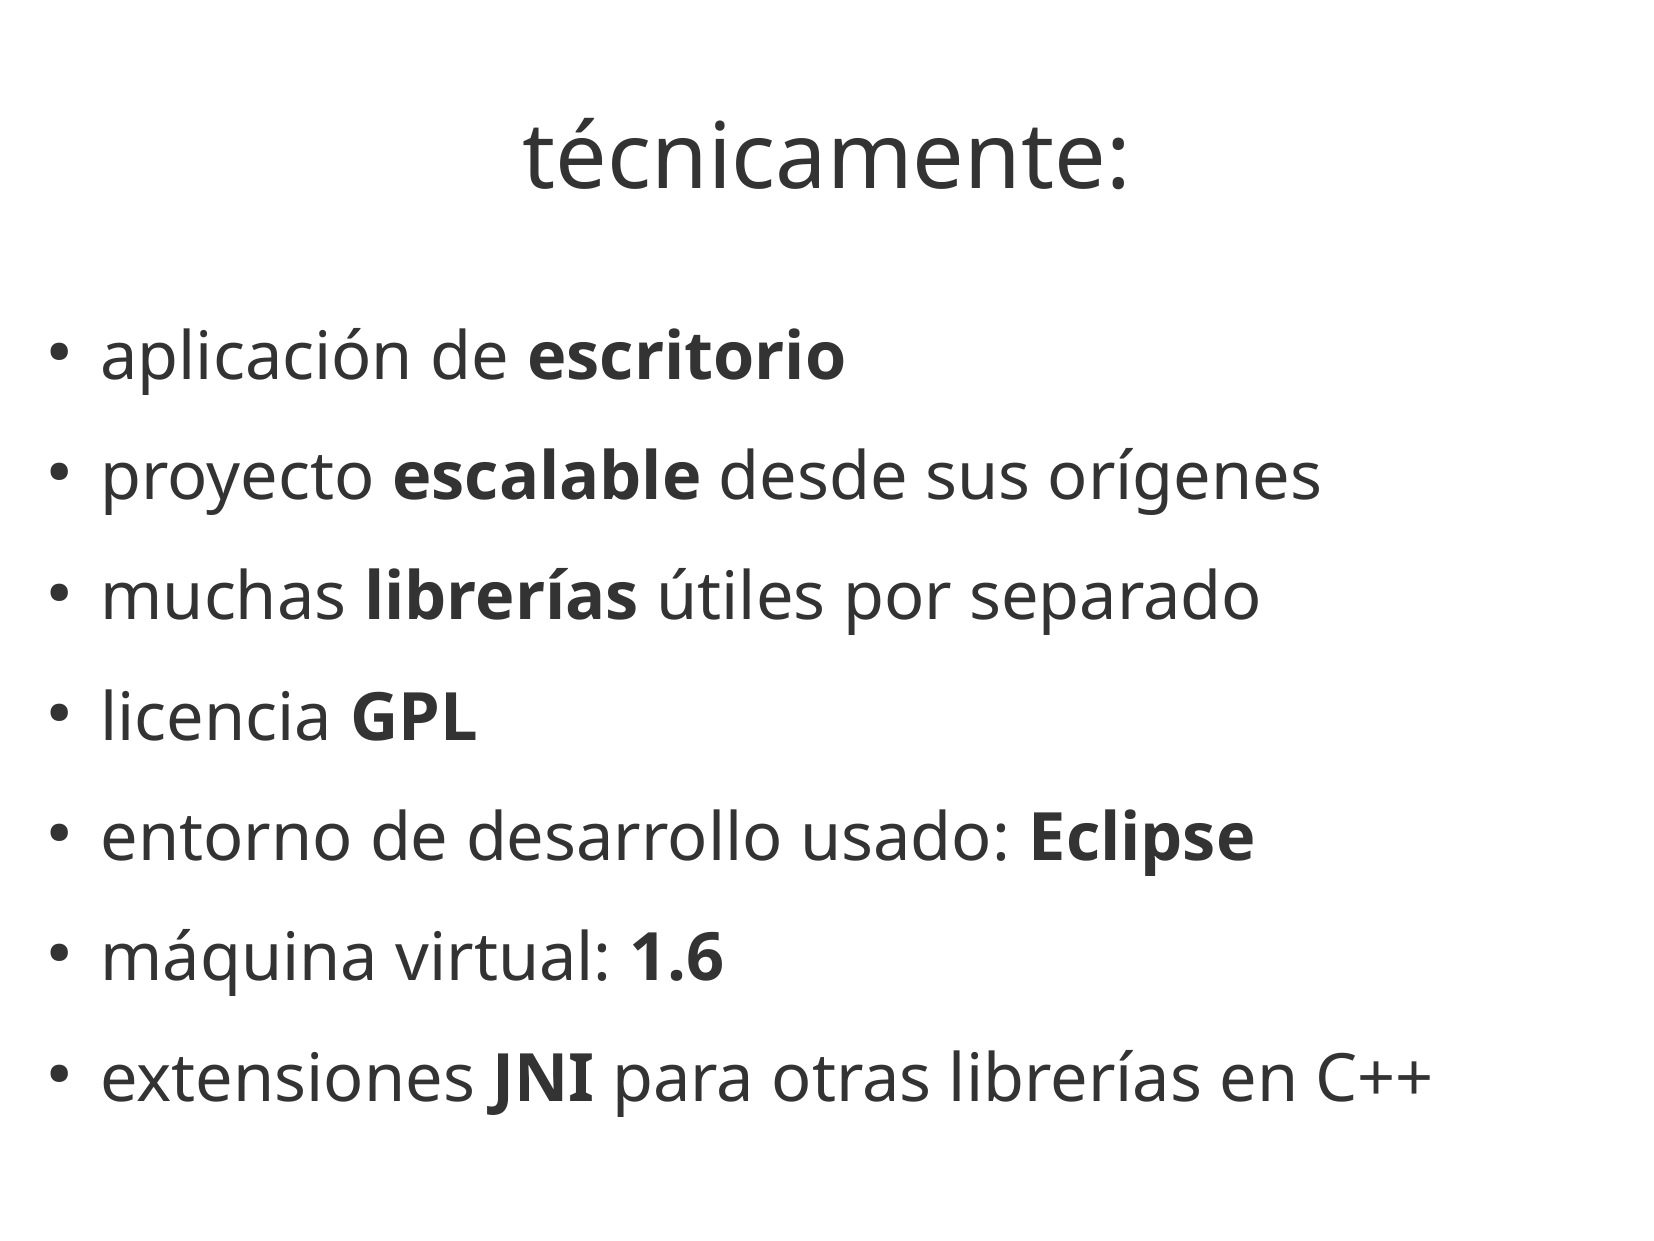

# técnicamente:
aplicación de escritorio
proyecto escalable desde sus orígenes
muchas librerías útiles por separado
licencia GPL
entorno de desarrollo usado: Eclipse
máquina virtual: 1.6
extensiones JNI para otras librerías en C++